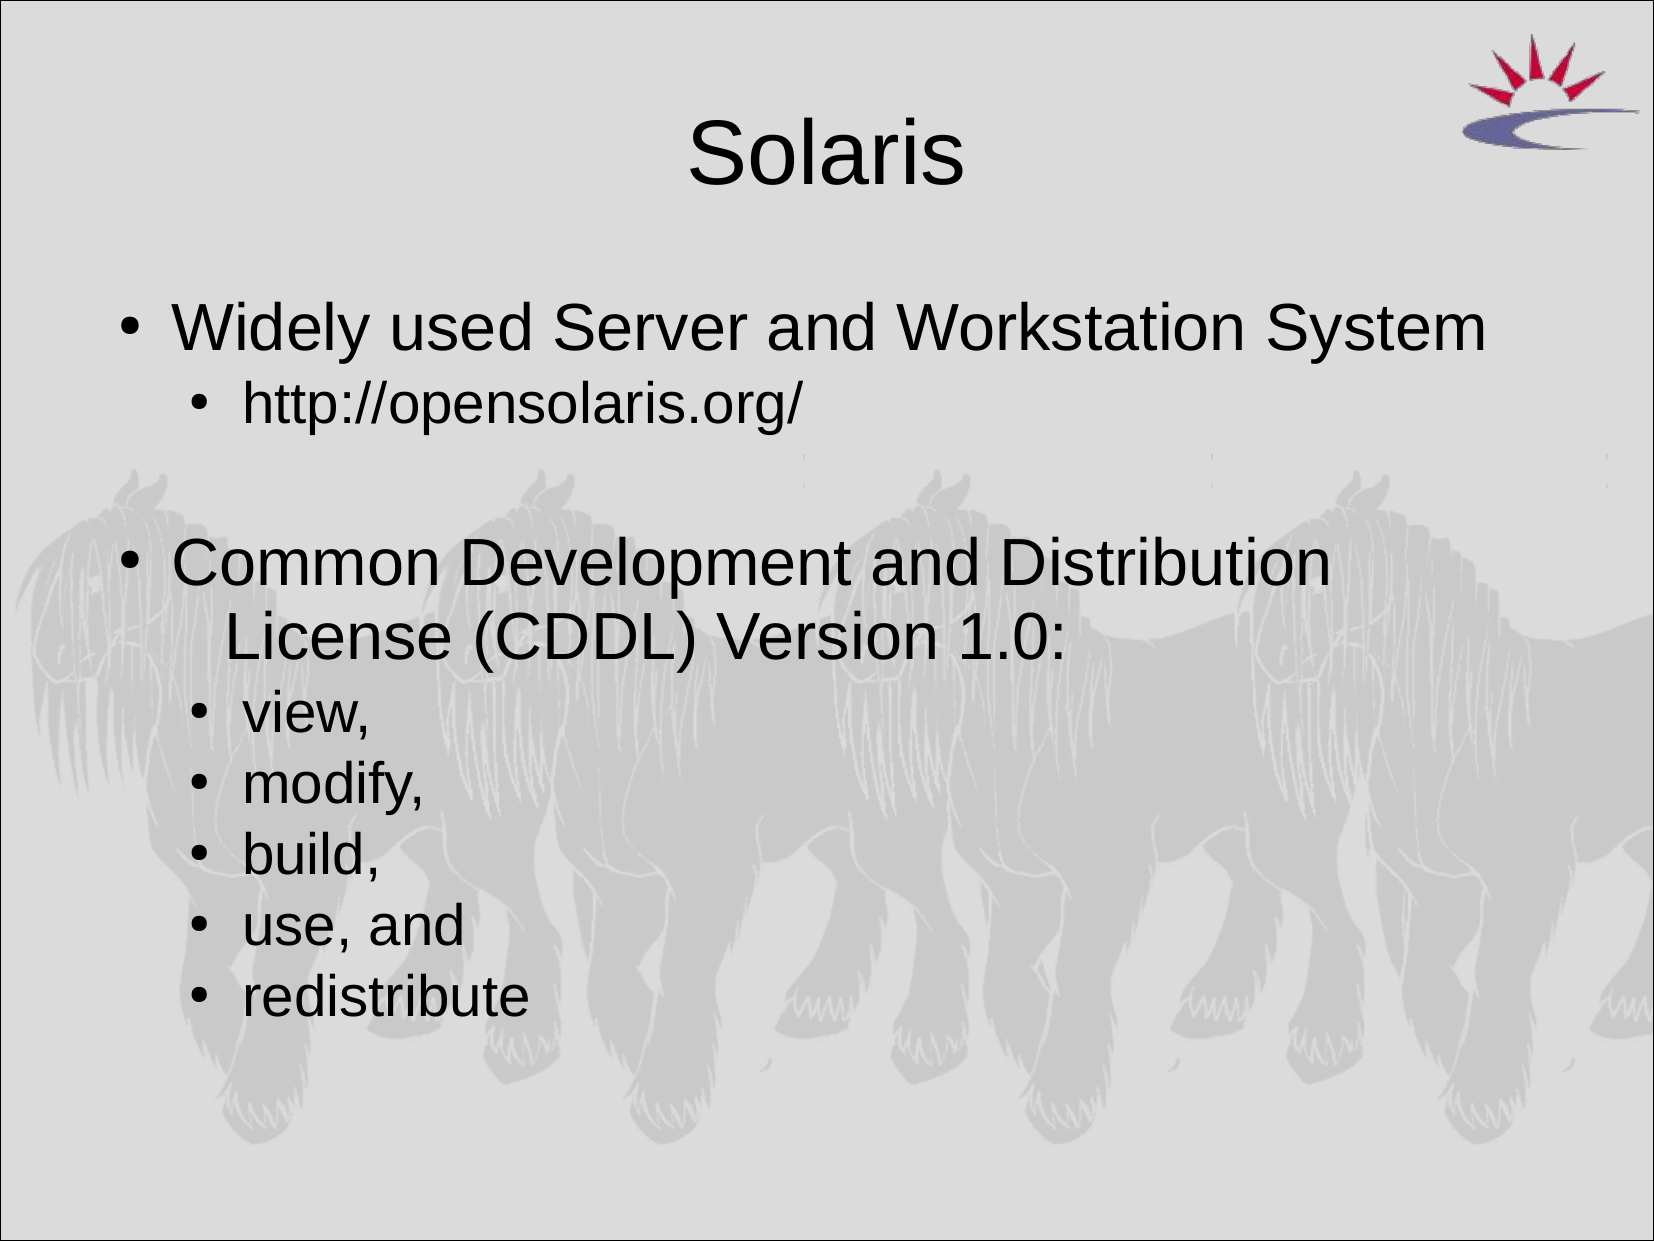

# Solaris
Widely used Server and Workstation System
http://opensolaris.org/
Common Development and Distribution License (CDDL) Version 1.0:
view,
modify,
build,
use, and
redistribute